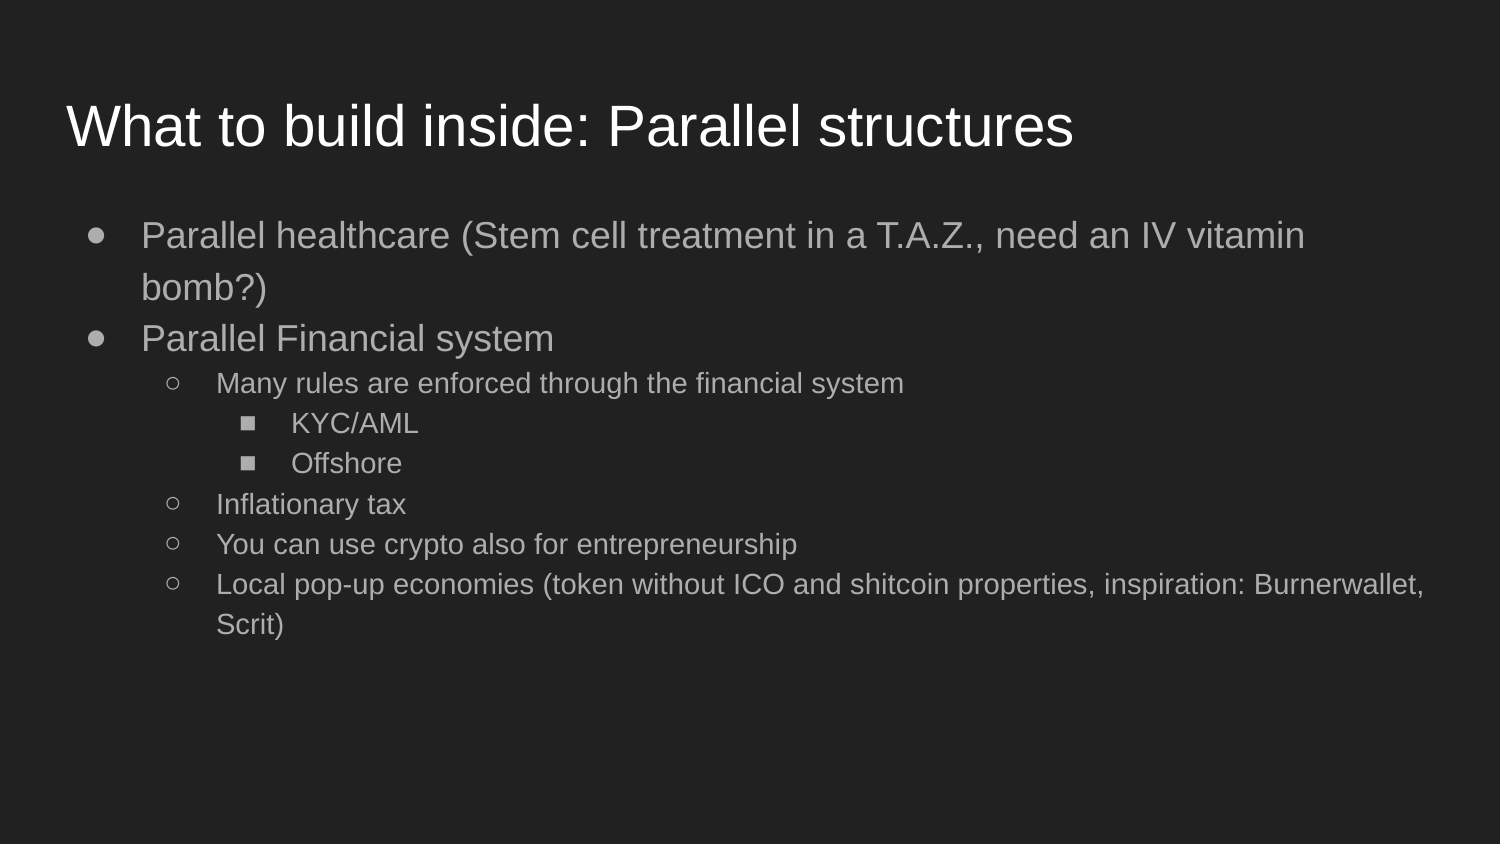

# What to build inside: Parallel structures
Parallel healthcare (Stem cell treatment in a T.A.Z., need an IV vitamin bomb?)
Parallel Financial system
Many rules are enforced through the financial system
KYC/AML
Offshore
Inflationary tax
You can use crypto also for entrepreneurship
Local pop-up economies (token without ICO and shitcoin properties, inspiration: Burnerwallet, Scrit)